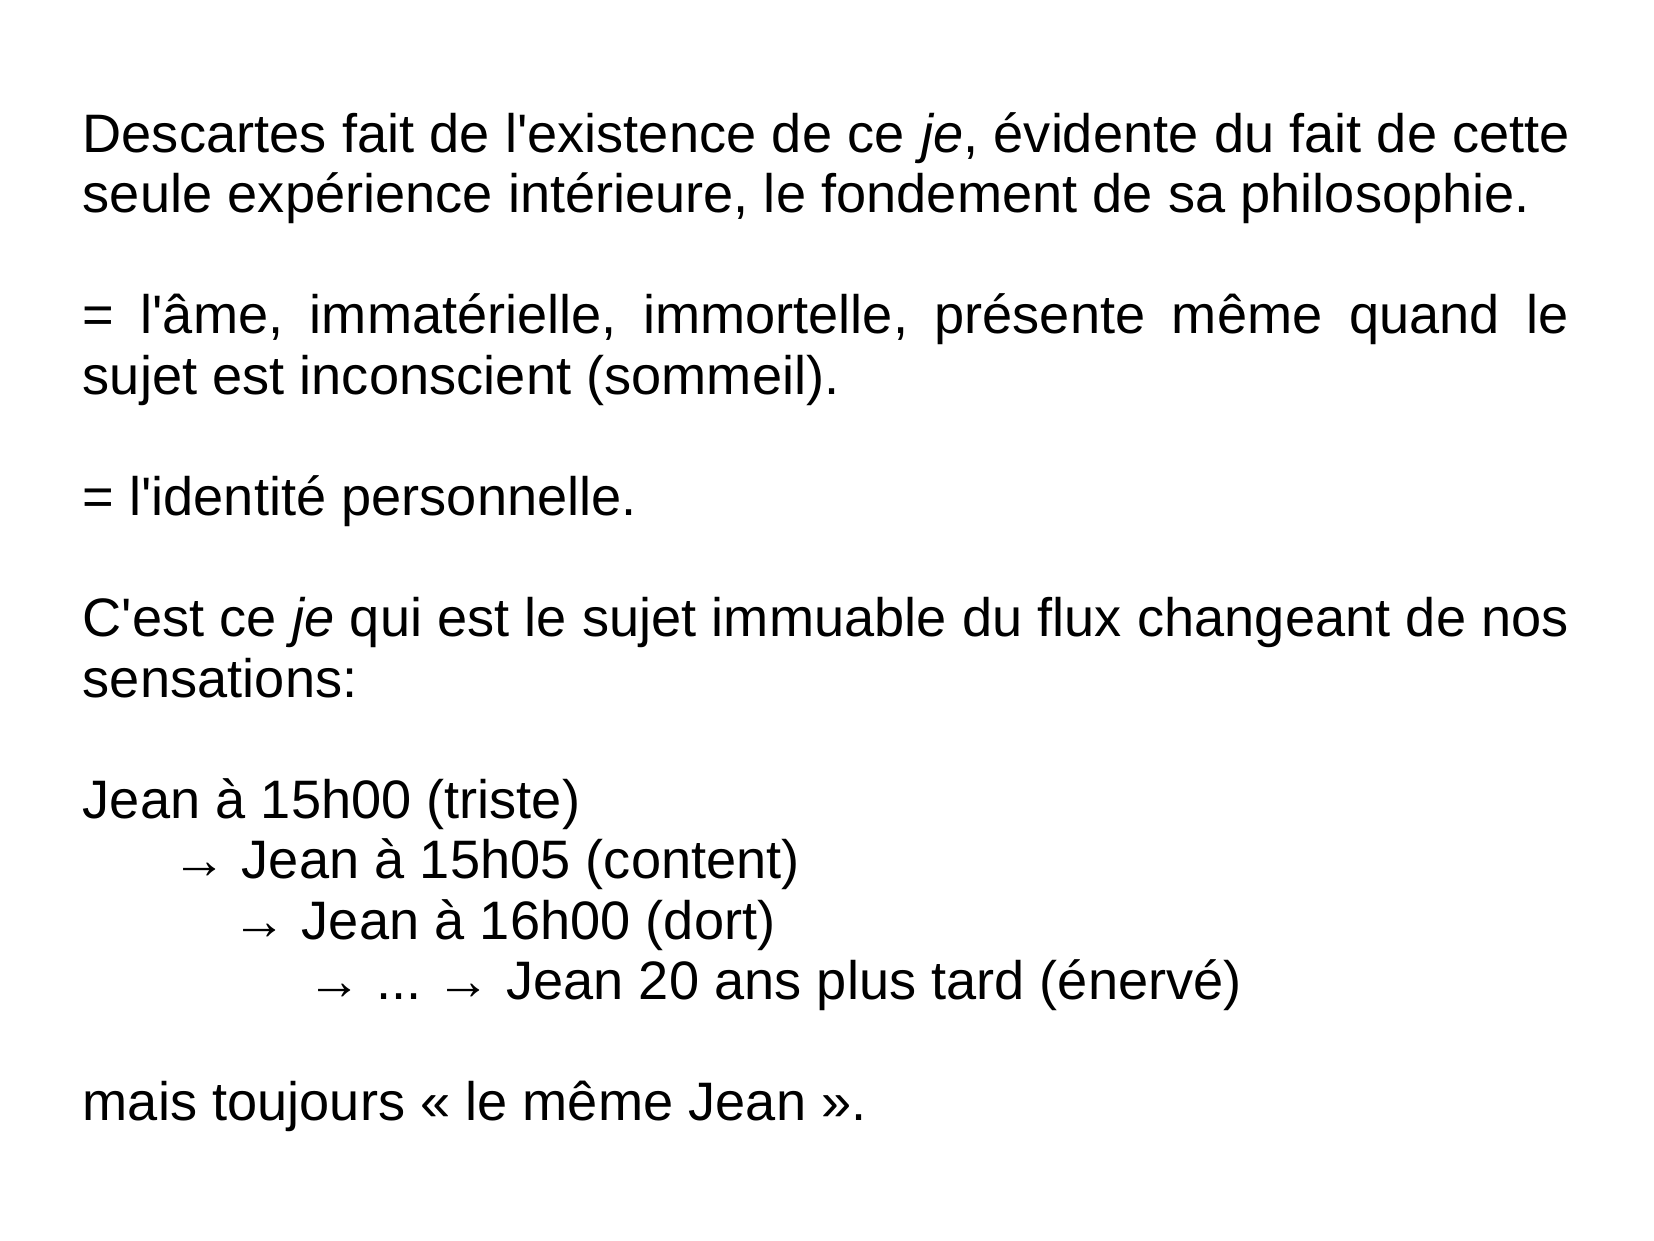

# Descartes fait de l'existence de ce je, évidente du fait de cette seule expérience intérieure, le fondement de sa philosophie.
= l'âme, immatérielle, immortelle, présente même quand le sujet est inconscient (sommeil).
= l'identité personnelle.
C'est ce je qui est le sujet immuable du flux changeant de nos sensations:
Jean à 15h00 (triste)
	 → Jean à 15h05 (content)
	 	→ Jean à 16h00 (dort)
		 	→ ... → Jean 20 ans plus tard (énervé)
mais toujours « le même Jean ».